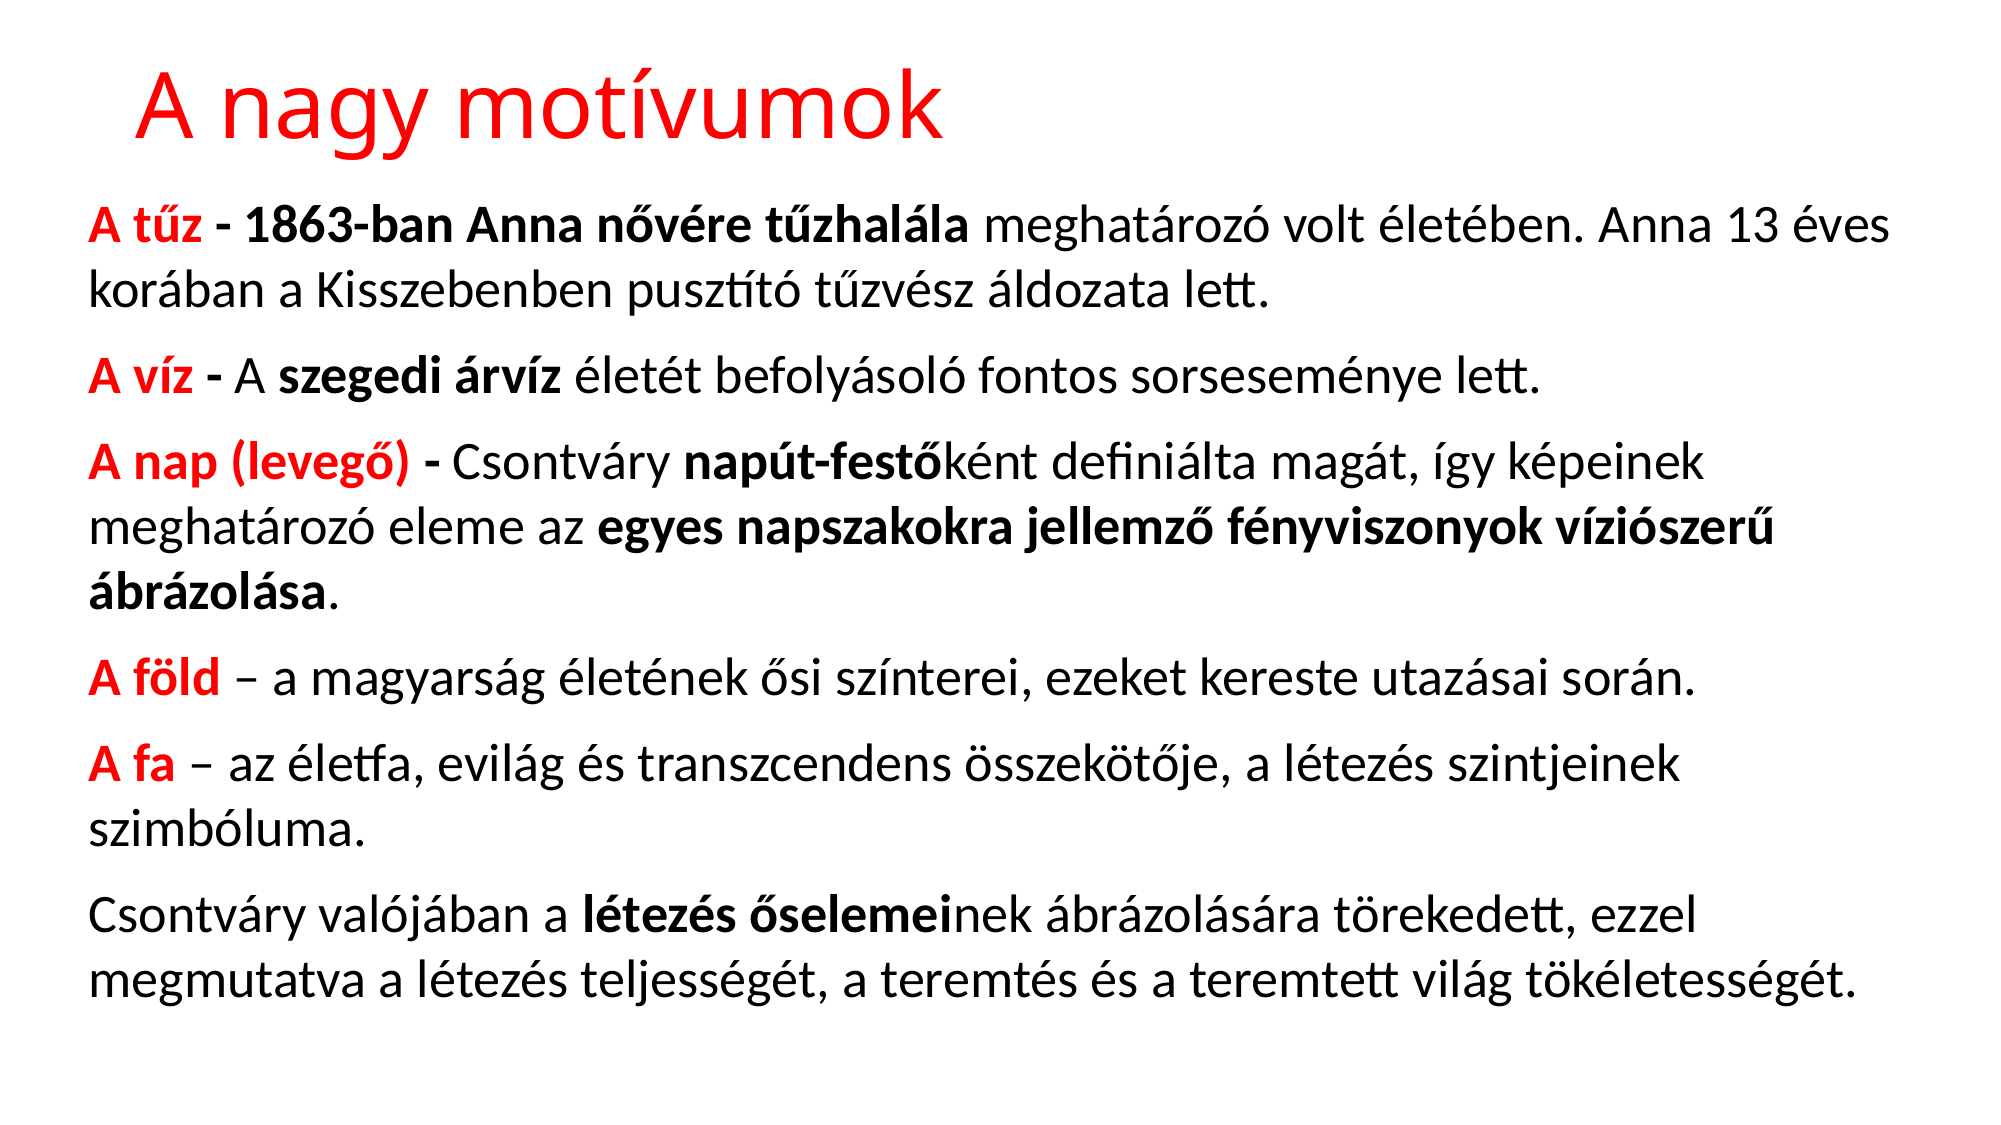

# A nagy motívumok
A tűz - 1863-ban Anna nővére tűzhalála meghatározó volt életében. Anna 13 éves korában a Kisszebenben pusztító tűzvész áldozata lett.
A víz - A szegedi árvíz életét befolyásoló fontos sorseseménye lett.
A nap (levegő) - Csontváry napút-festőként definiálta magát, így képeinek meghatározó eleme az egyes napszakokra jellemző fényviszonyok víziószerű ábrázolása.
A föld – a magyarság életének ősi színterei, ezeket kereste utazásai során.
A fa – az életfa, evilág és transzcendens összekötője, a létezés szintjeinek szimbóluma.
Csontváry valójában a létezés őselemeinek ábrázolására törekedett, ezzel megmutatva a létezés teljességét, a teremtés és a teremtett világ tökéletességét.